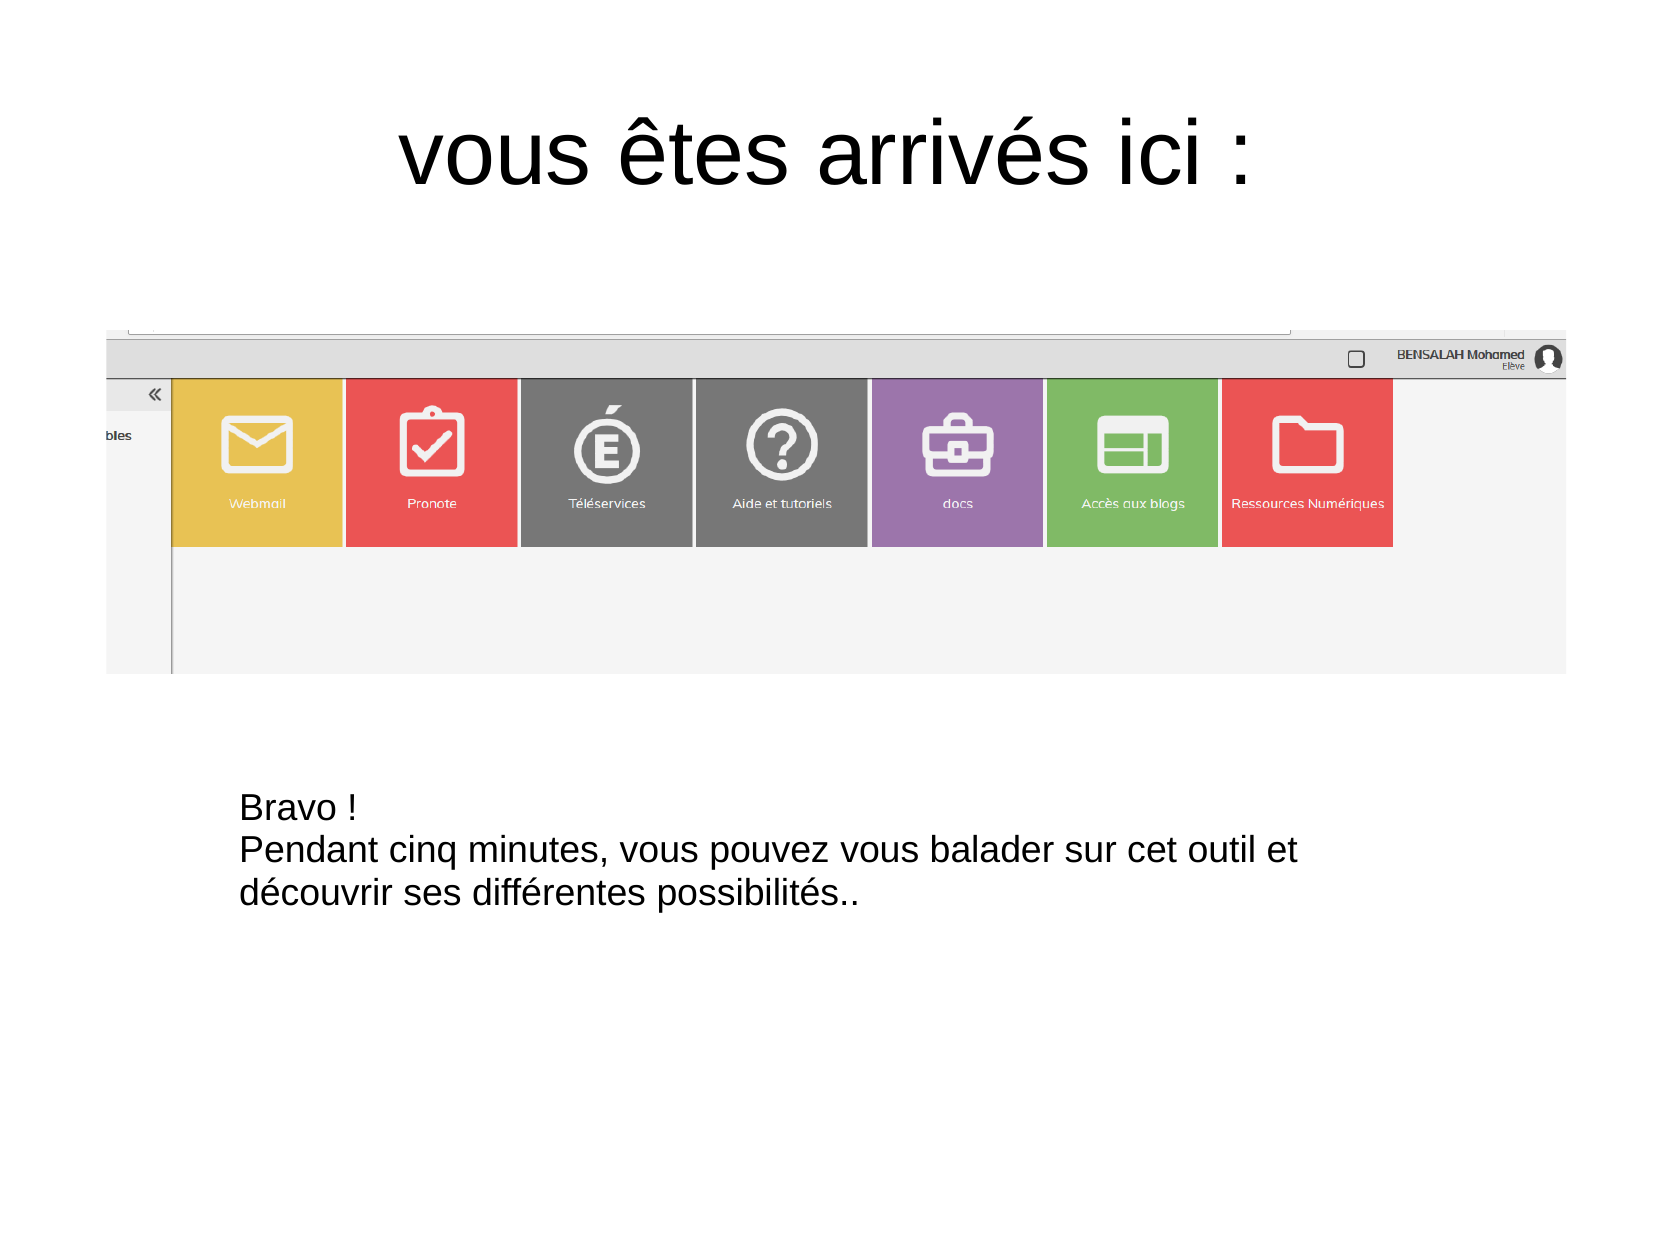

# vous êtes arrivés ici :
Bravo !
Pendant cinq minutes, vous pouvez vous balader sur cet outil et découvrir ses différentes possibilités..